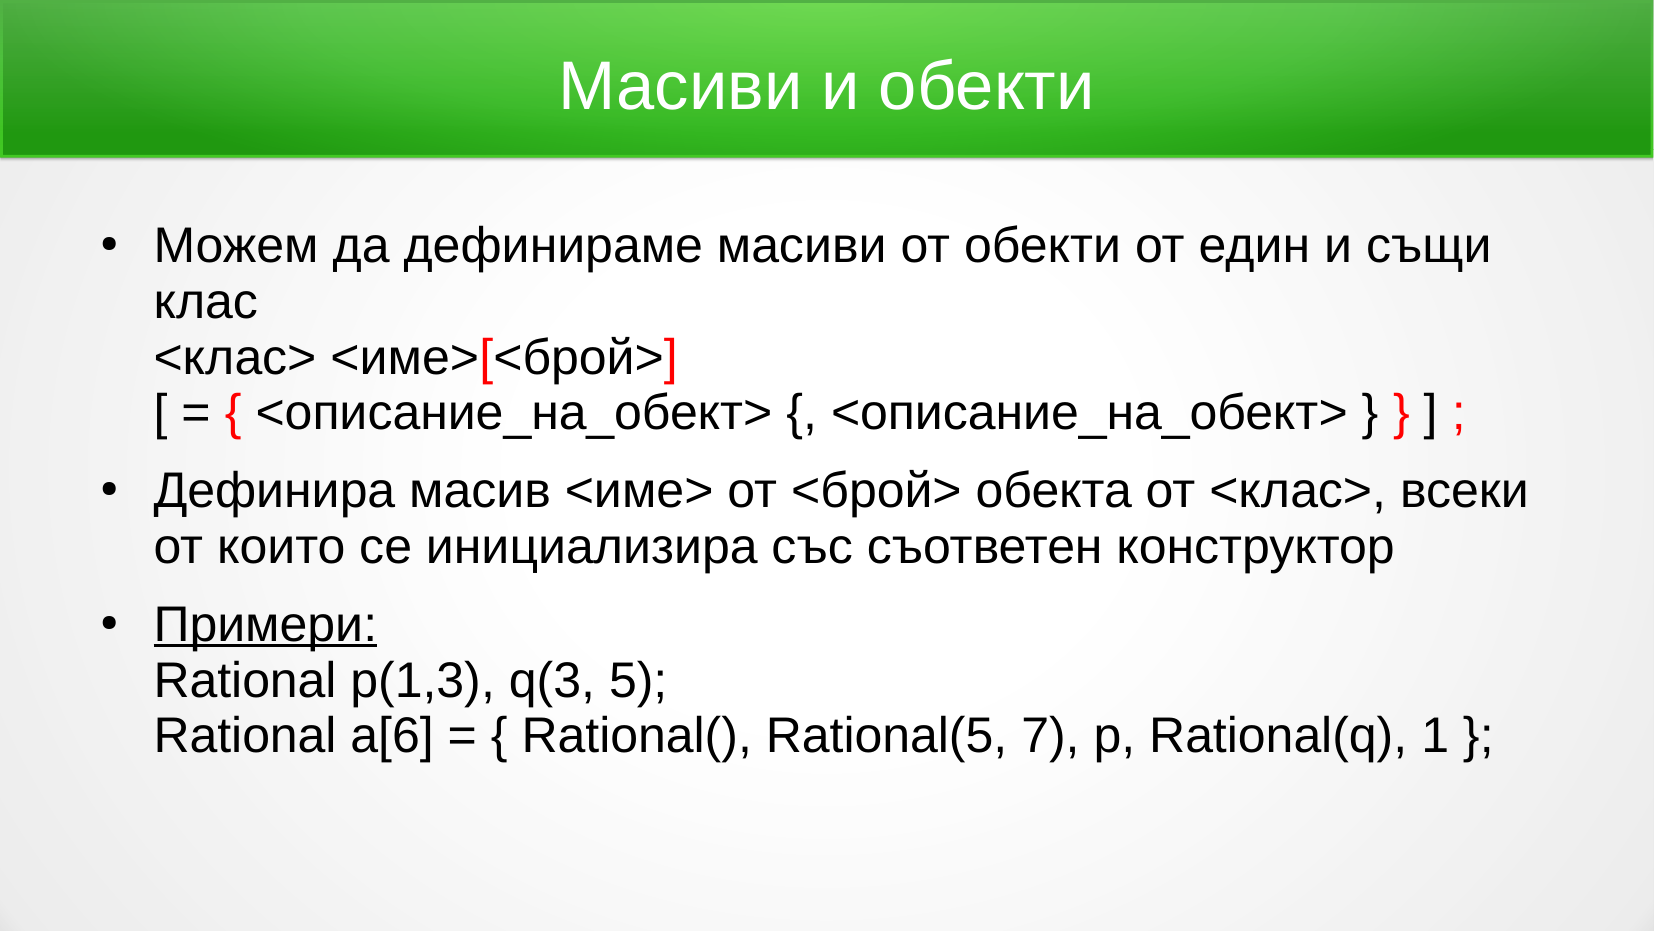

# Масиви и обекти
Можем да дефинираме масиви от обекти от един и същи клас
<клас> <име>[<брой>]
[ = { <описание_на_обект> {, <описание_на_обект> } } ] ;
Дефинира масив <име> от <брой> обекта от <клас>, всеки от които се инициализира със съответен конструктор
Примери:
Rational p(1,3), q(3, 5);
Rational a[6] = { Rational(), Rational(5, 7), p, Rational(q), 1 };